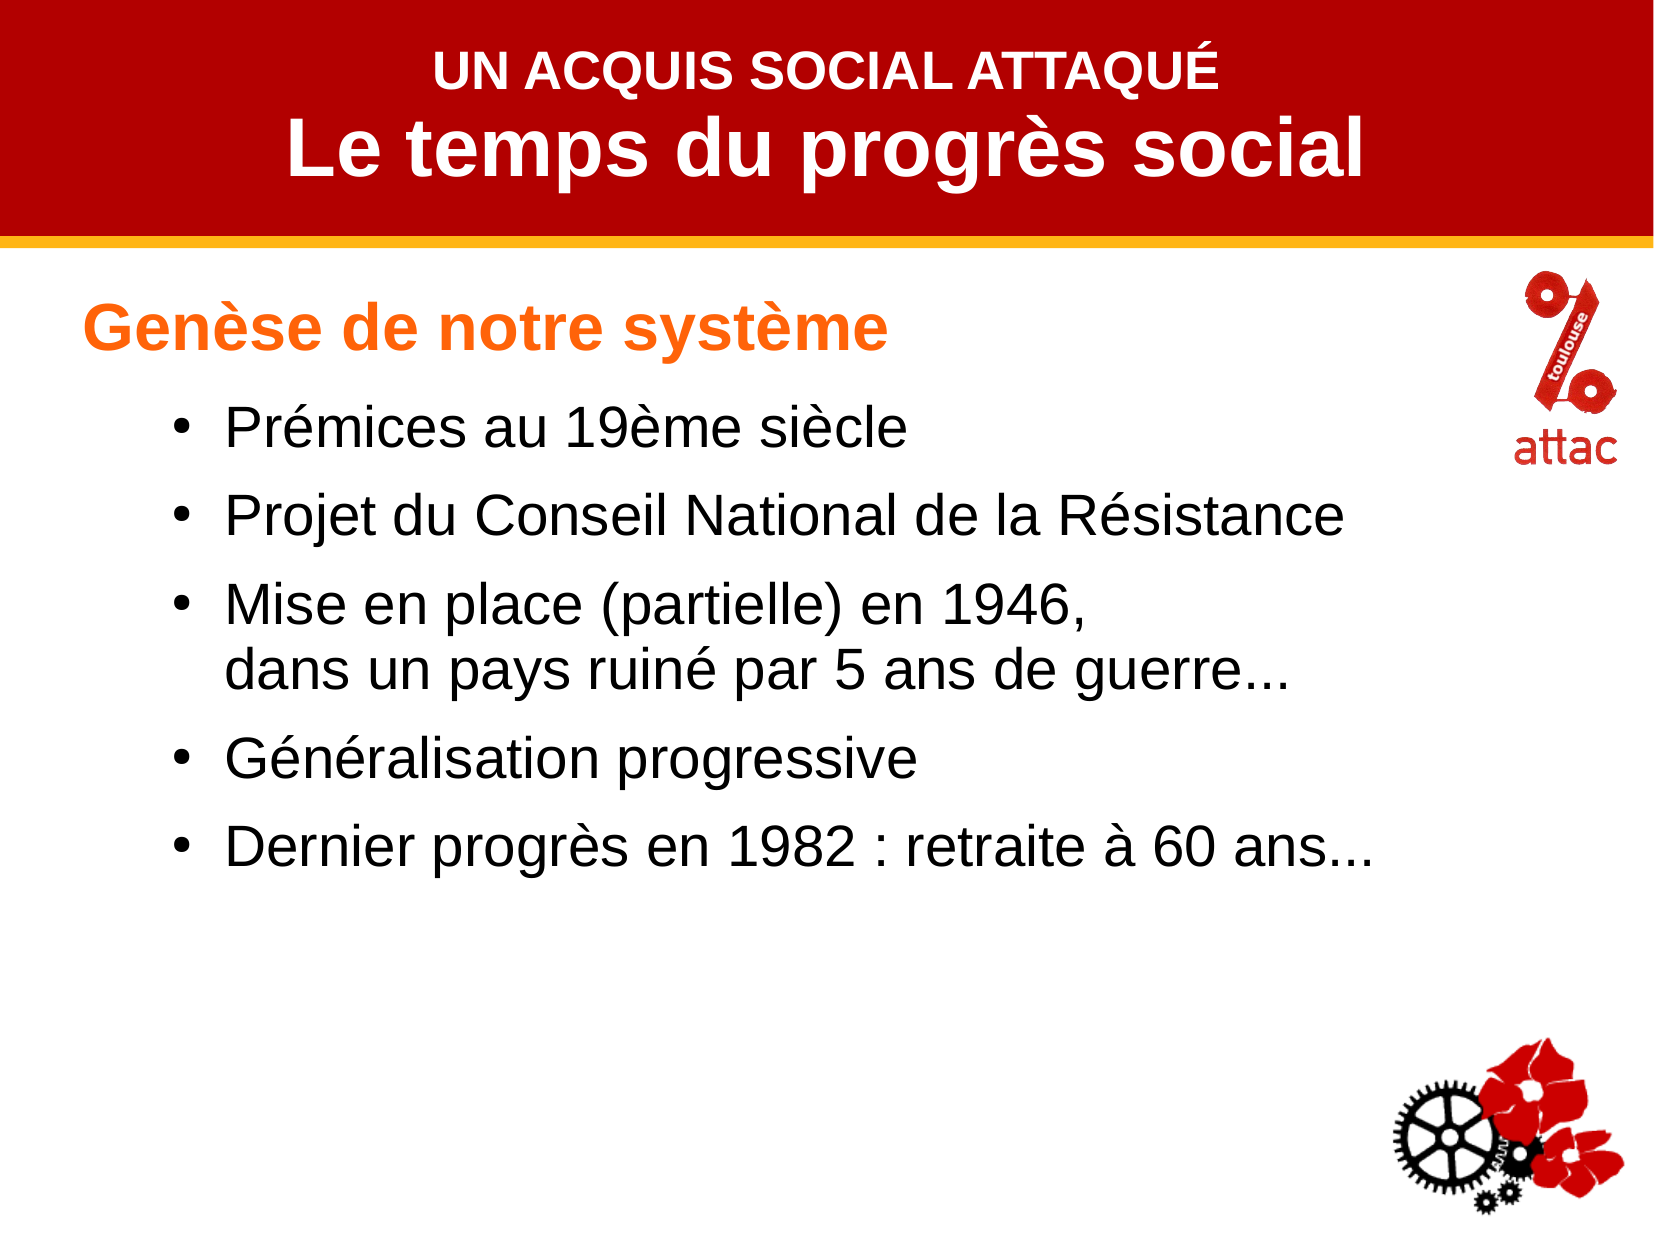

UN ACQUIS SOCIAL ATTAQUÉ
Le temps du progrès social
# Genèse de notre système
Prémices au 19ème siècle
Projet du Conseil National de la Résistance
Mise en place (partielle) en 1946,
dans un pays ruiné par 5 ans de guerre...
Généralisation progressive
Dernier progrès en 1982 : retraite à 60 ans...